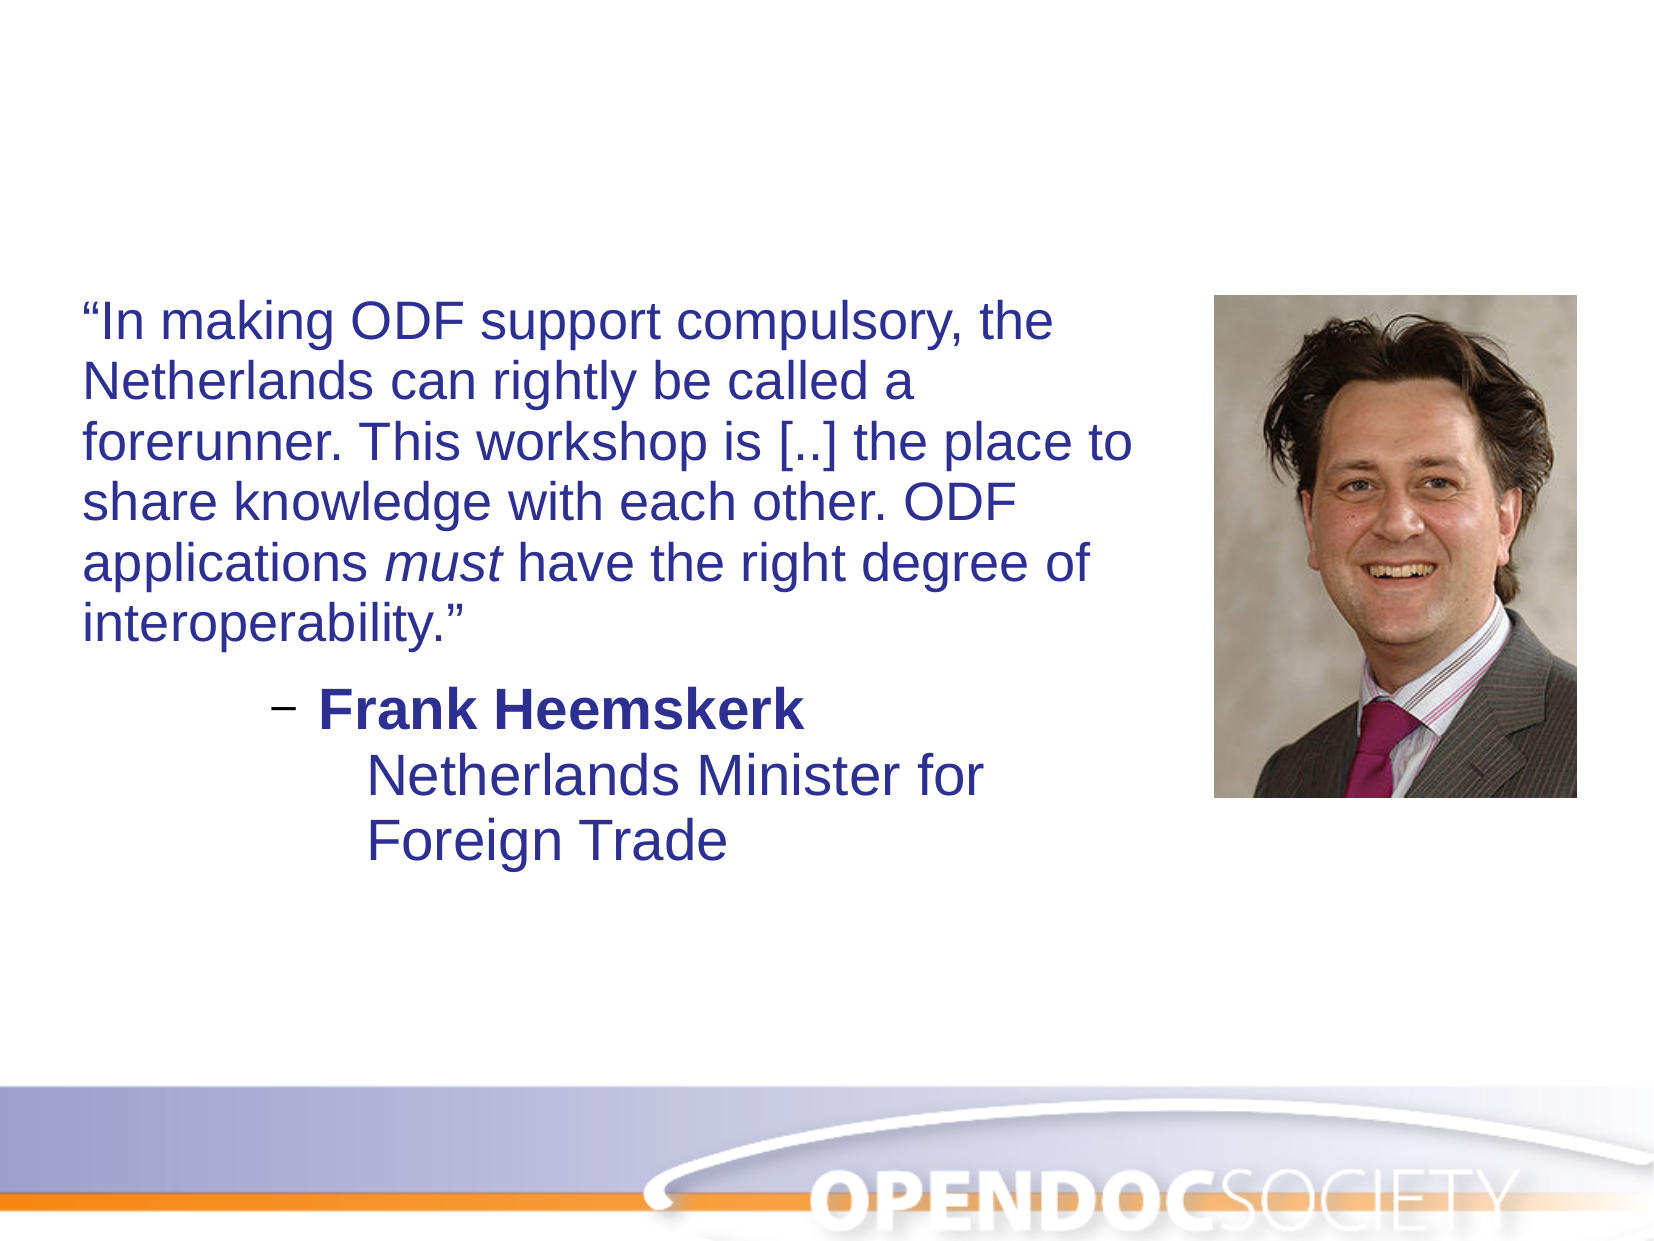

# “In making ODF support compulsory, the Netherlands can rightly be called a forerunner. This workshop is [..] the place to share knowledge with each other. ODF applications must have the right degree of interoperability.”
Frank Heemskerk
Netherlands Minister for Foreign Trade